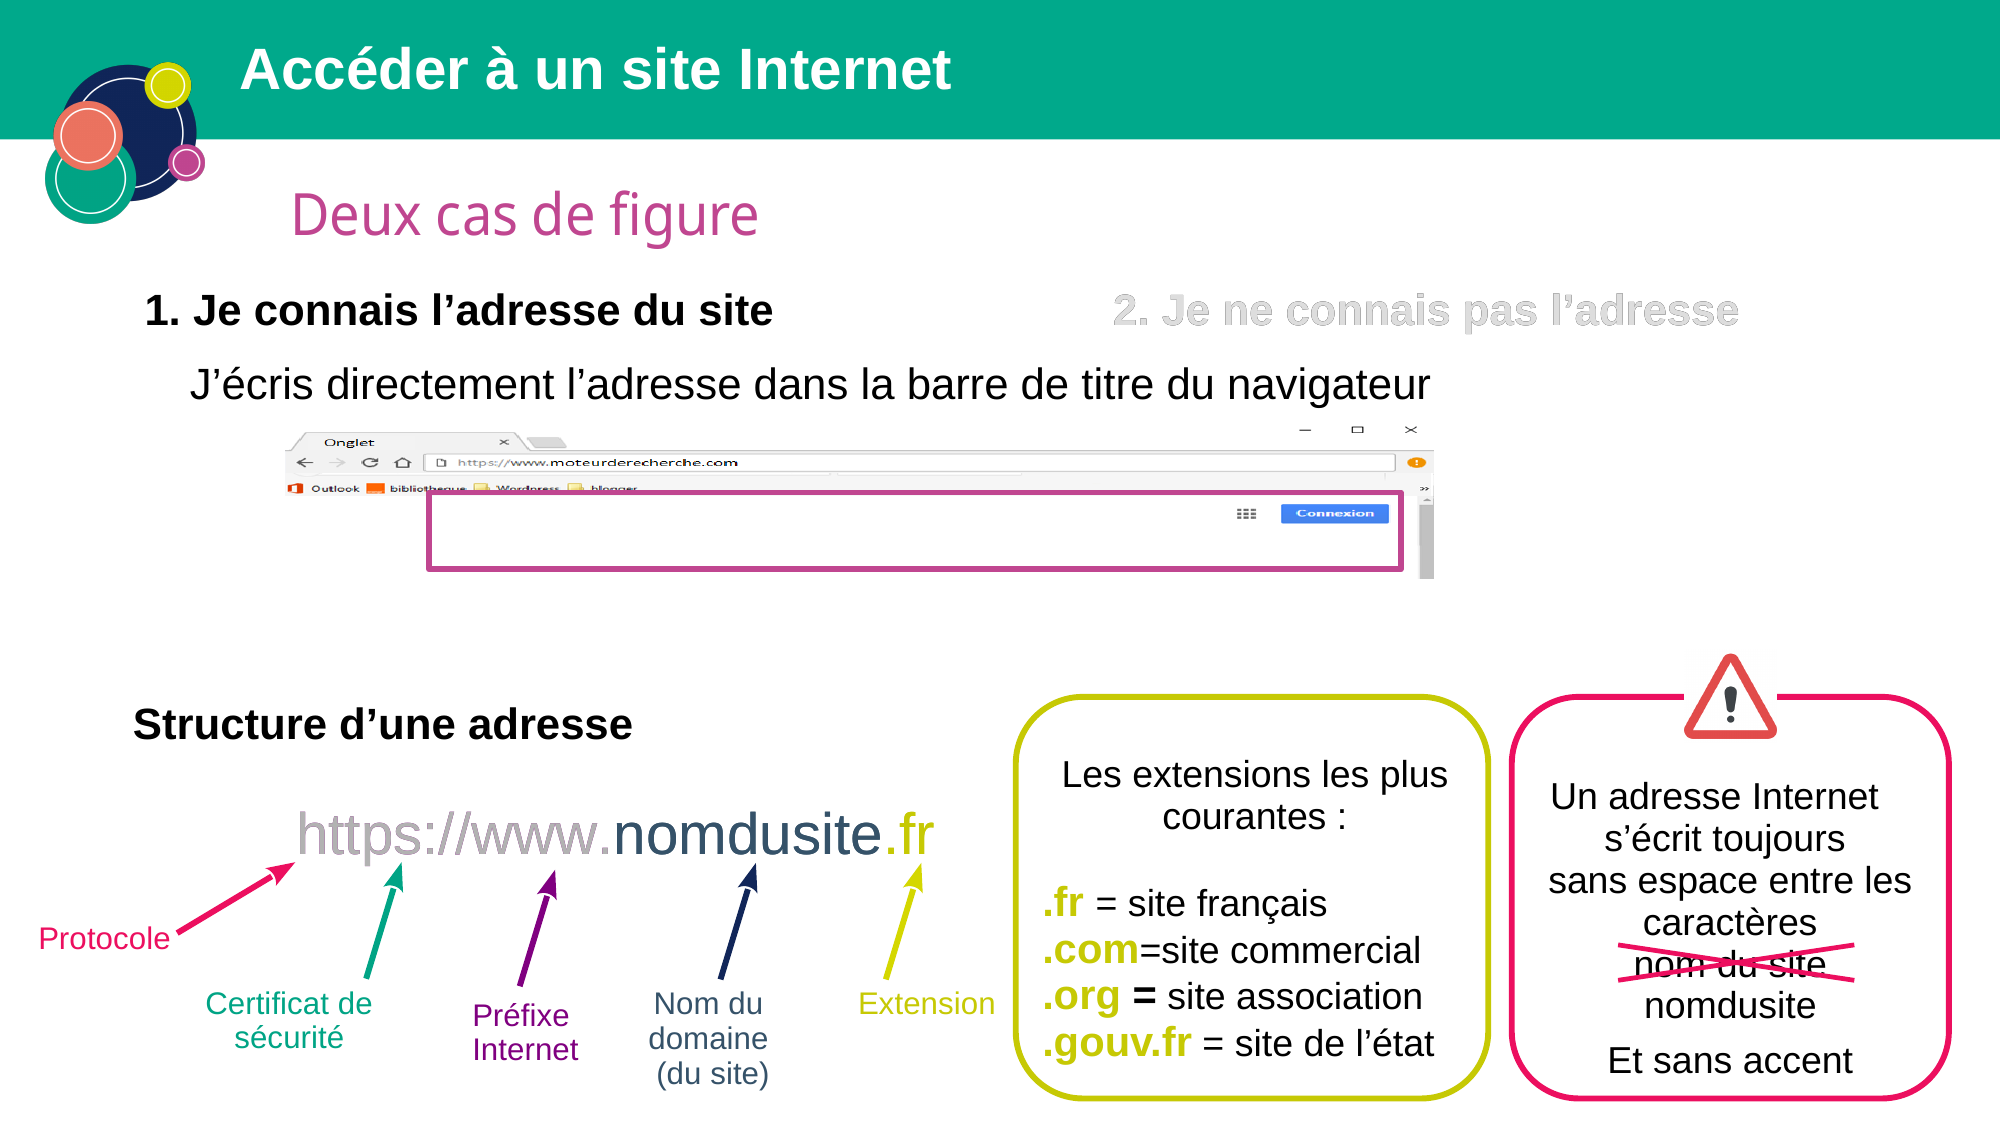

Accéder à un site Internet
Deux cas de figure
1
1. Je connais l’adresse du site
2. Je ne connais pas l’adresse
2. Je ne connais pas l’adresse
J’écris directement l’adresse dans la barre de titre du navigateur
Un adresse Internet s’écrit toujours
sans espace entre les caractères
nom du site
nomdusite
Et sans accent
Structure d’une adresse
Les extensions les plus courantes :
.fr = site français
.com=site commercial
.org = site association
.gouv.fr = site de l’état
https://www.nomdusite.fr
https://www.nomdusite.fr
Protocole
Certificat de sécurité
Nom du domaine
 (du site)
Extension
Préfixe
Internet